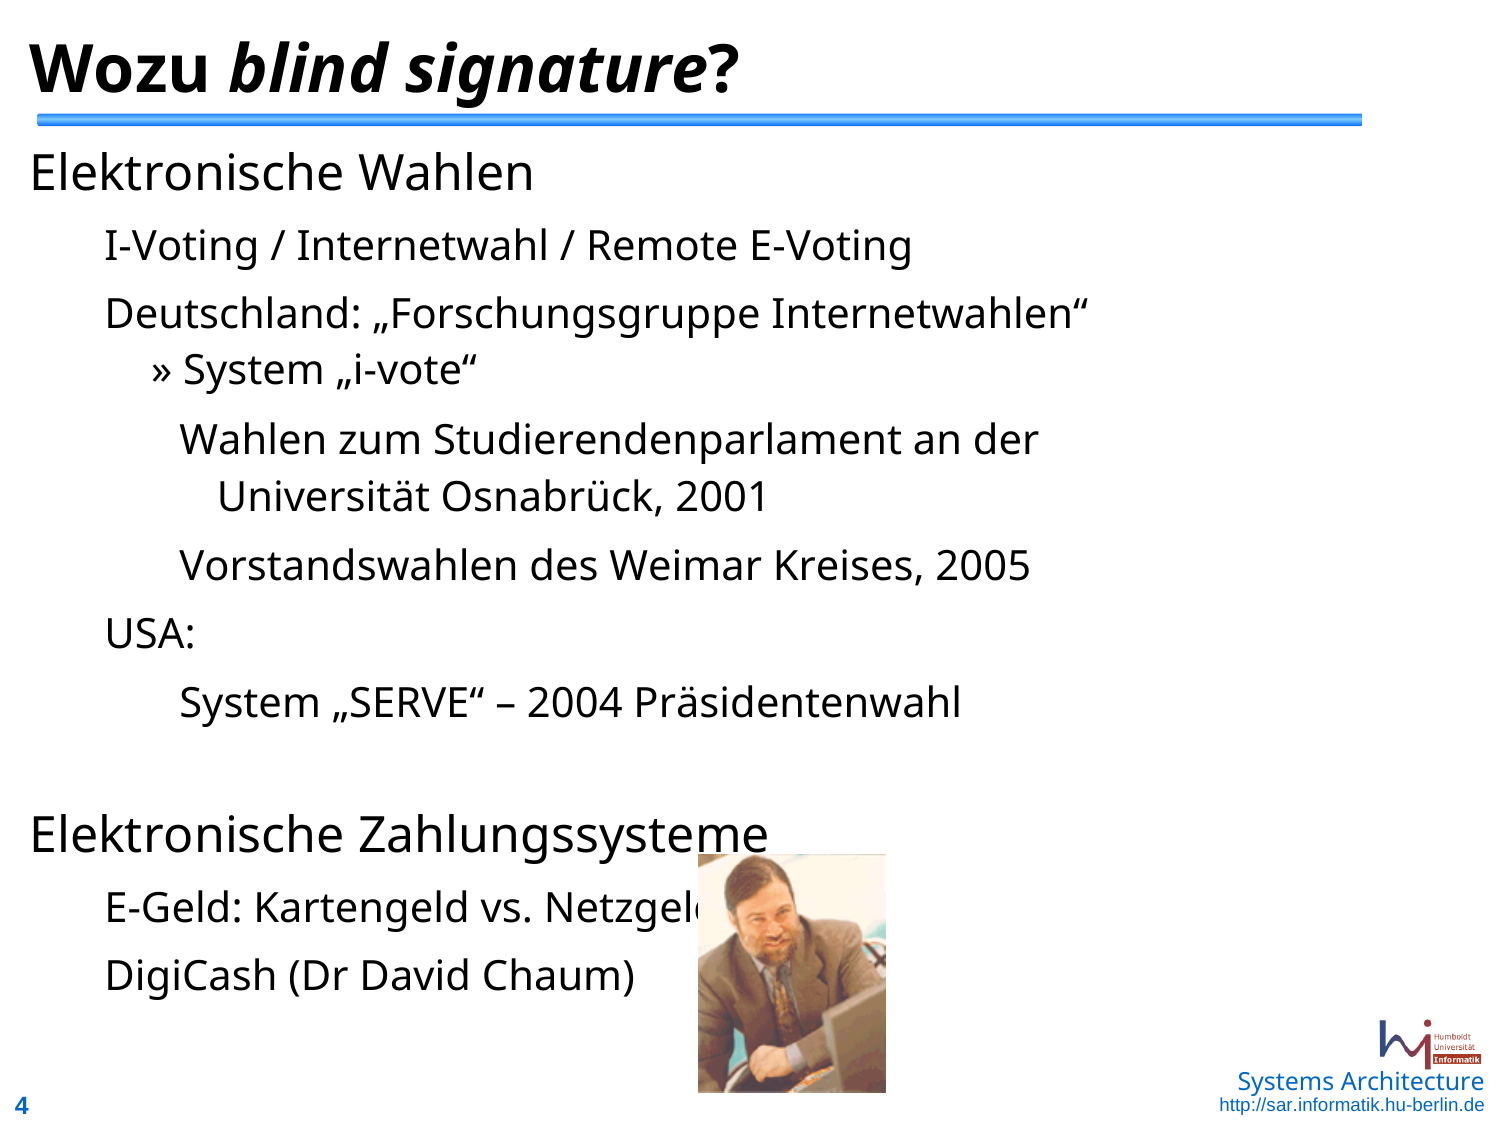

# Wozu blind signature?
Elektronische Wahlen
I-Voting / Internetwahl / Remote E-Voting
Deutschland: „Forschungsgruppe Internetwahlen“ » System „i-vote“
Wahlen zum Studierendenparlament an der Universität Osnabrück, 2001
Vorstandswahlen des Weimar Kreises, 2005
USA:
System „SERVE“ – 2004 Präsidentenwahl
Elektronische Zahlungssysteme
E-Geld: Kartengeld vs. Netzgeld
DigiCash (Dr David Chaum)